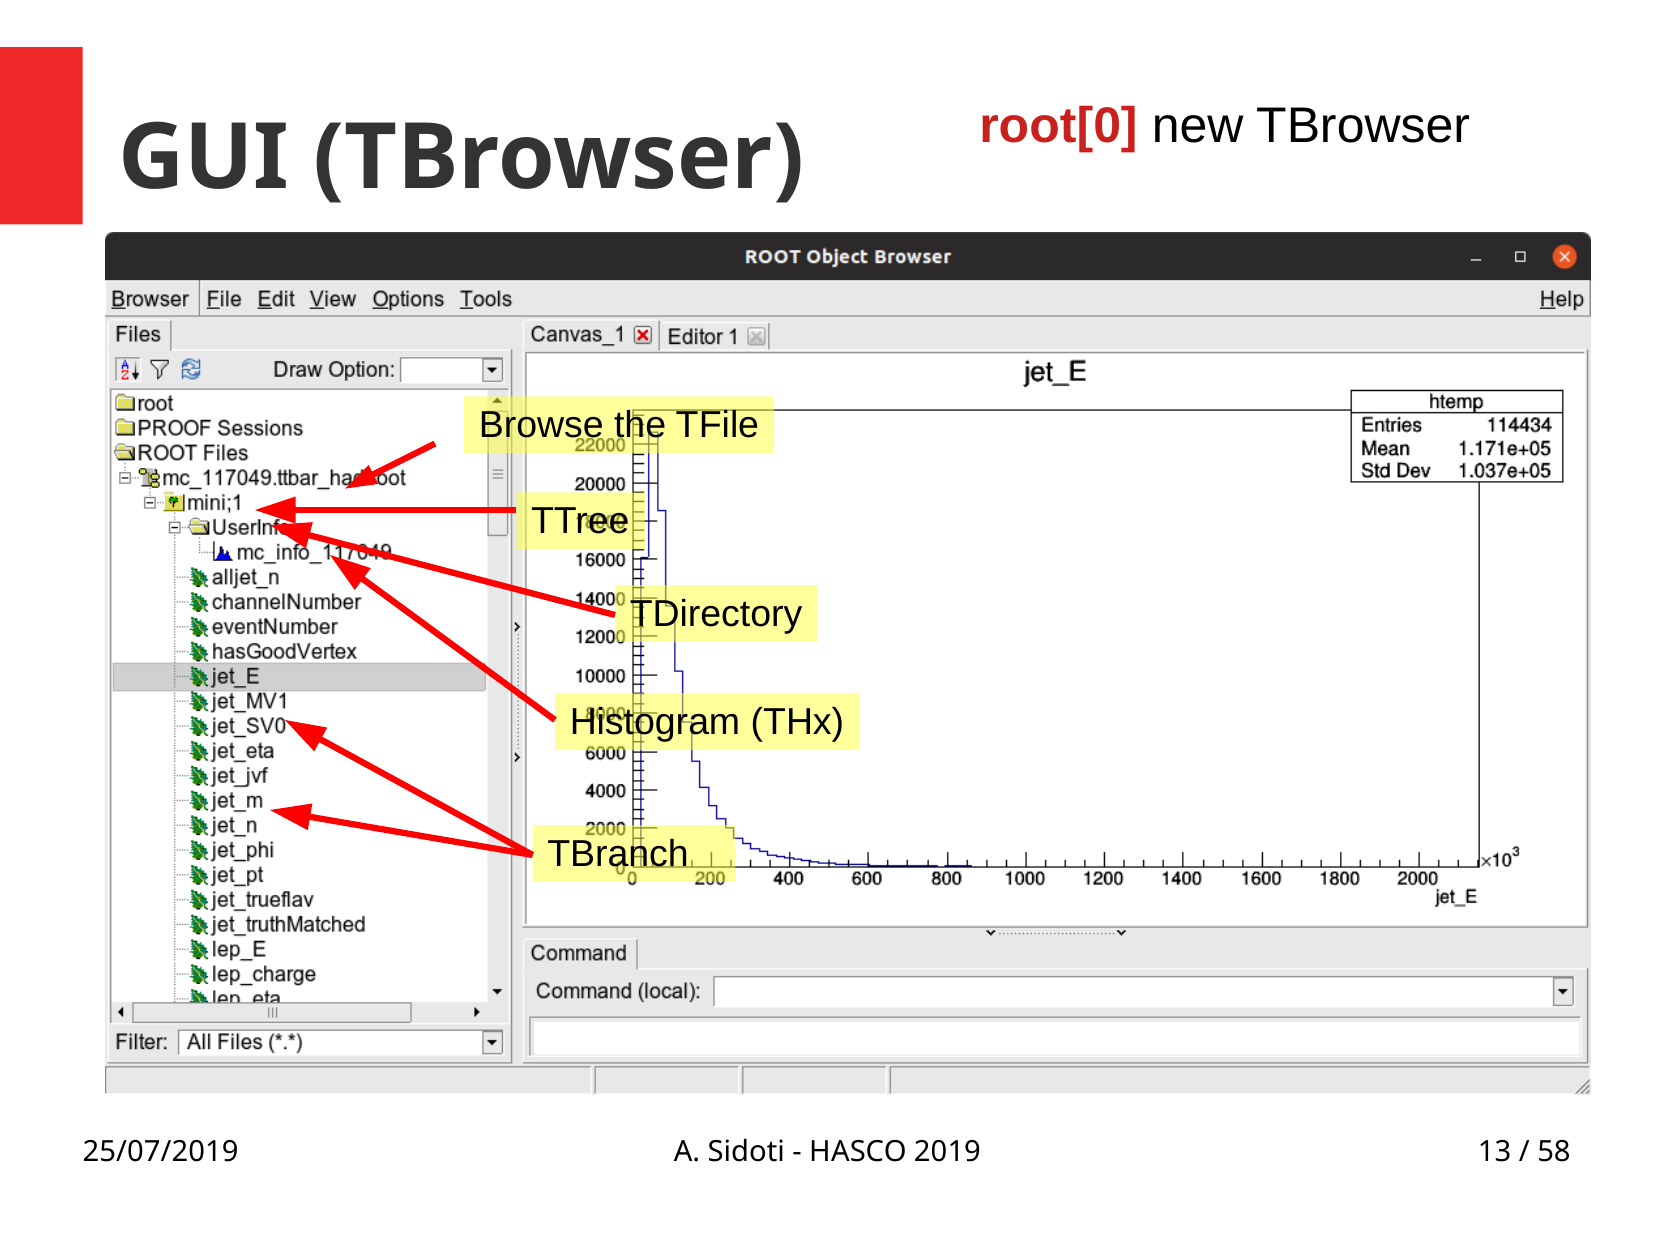

# GUI (TBrowser)
root[0] new TBrowser
Browse the TFile
TTree
TDirectory
Histogram (THx)
TBranch
25/07/2019
A. Sidoti - HASCO 2019
13